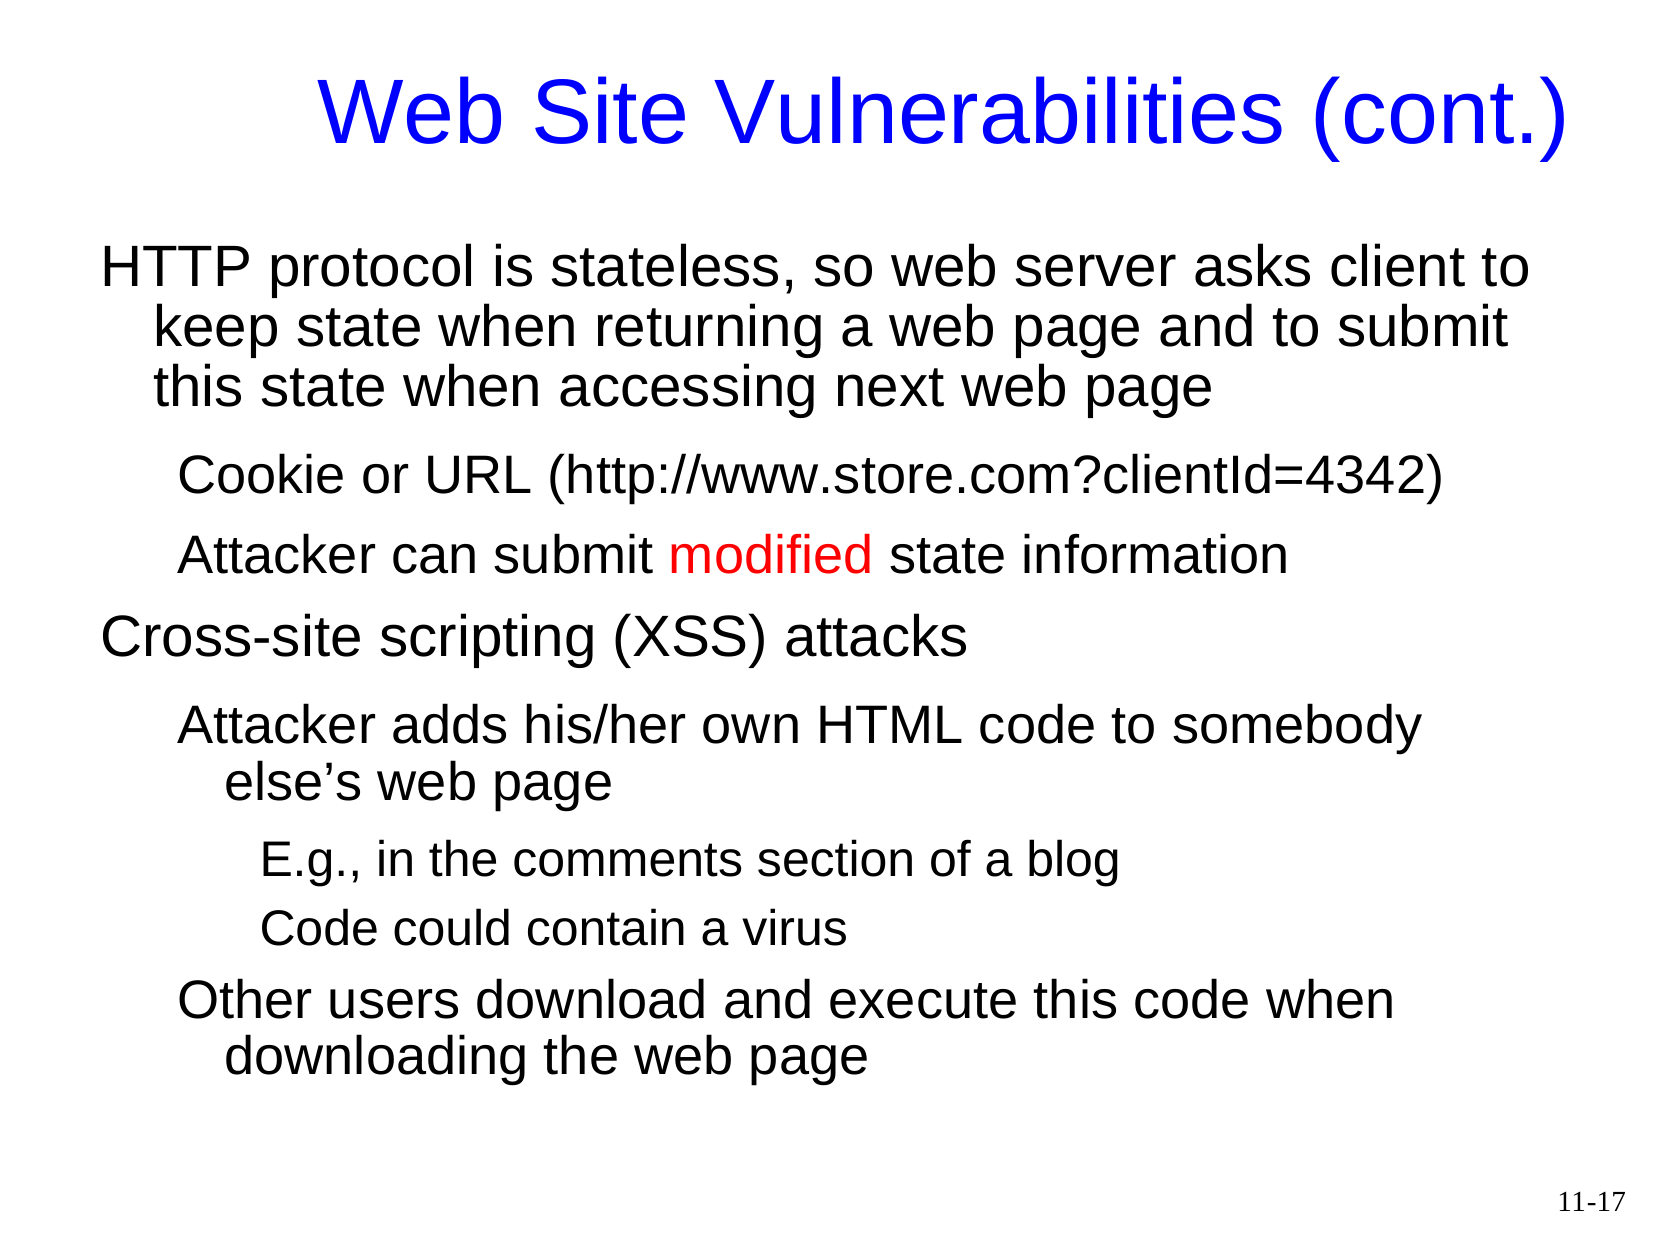

# Web Site Vulnerabilities (cont.)
HTTP protocol is stateless, so web server asks client to keep state when returning a web page and to submit this state when accessing next web page
Cookie or URL (http://www.store.com?clientId=4342)
Attacker can submit modified state information
Cross-site scripting (XSS) attacks
Attacker adds his/her own HTML code to somebody else’s web page
E.g., in the comments section of a blog
Code could contain a virus
Other users download and execute this code when downloading the web page